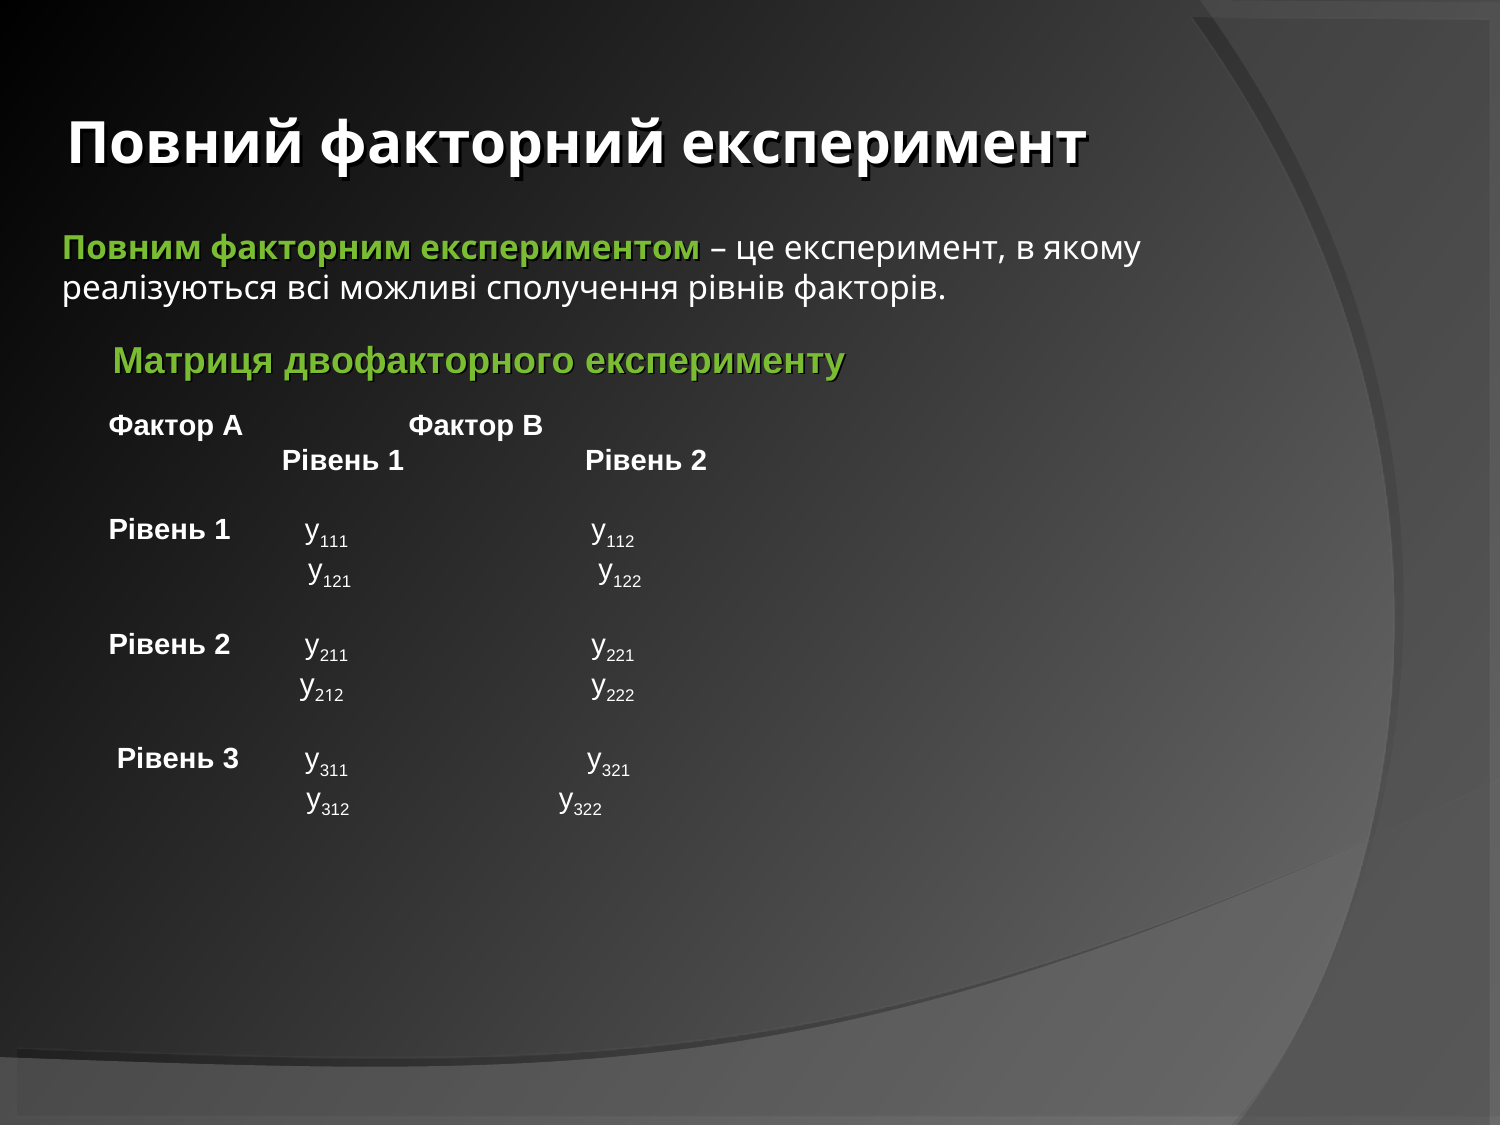

# Повний факторний експеримент
Повним факторним експериментом – це експеримент, в якому реалізуються всі можливі сполучення рівнів факторів.
Матриця двофакторного експерименту
Фактор А Фактор В
 Рівень 1 Рівень 2
Рівень 1 y111 		 y112
	 y121 	 y122
Рівень 2 y211		 y221
	 y212 		 y222
 Рівень 3 y311 		 y321
 y312 y322